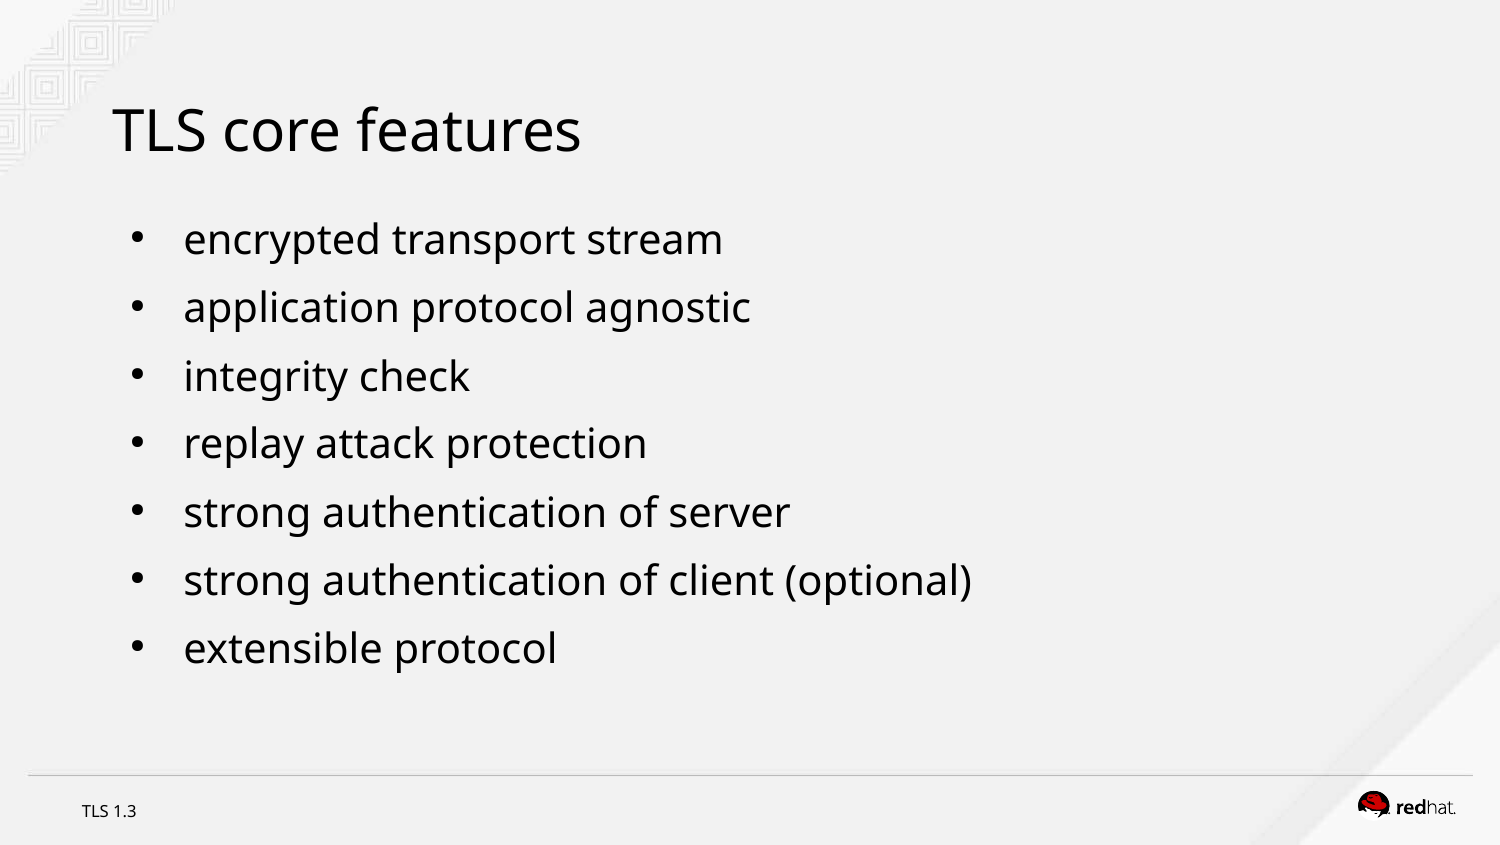

# TLS core features
encrypted transport stream
application protocol agnostic
integrity check
replay attack protection
strong authentication of server
strong authentication of client (optional)
extensible protocol
TLS 1.3